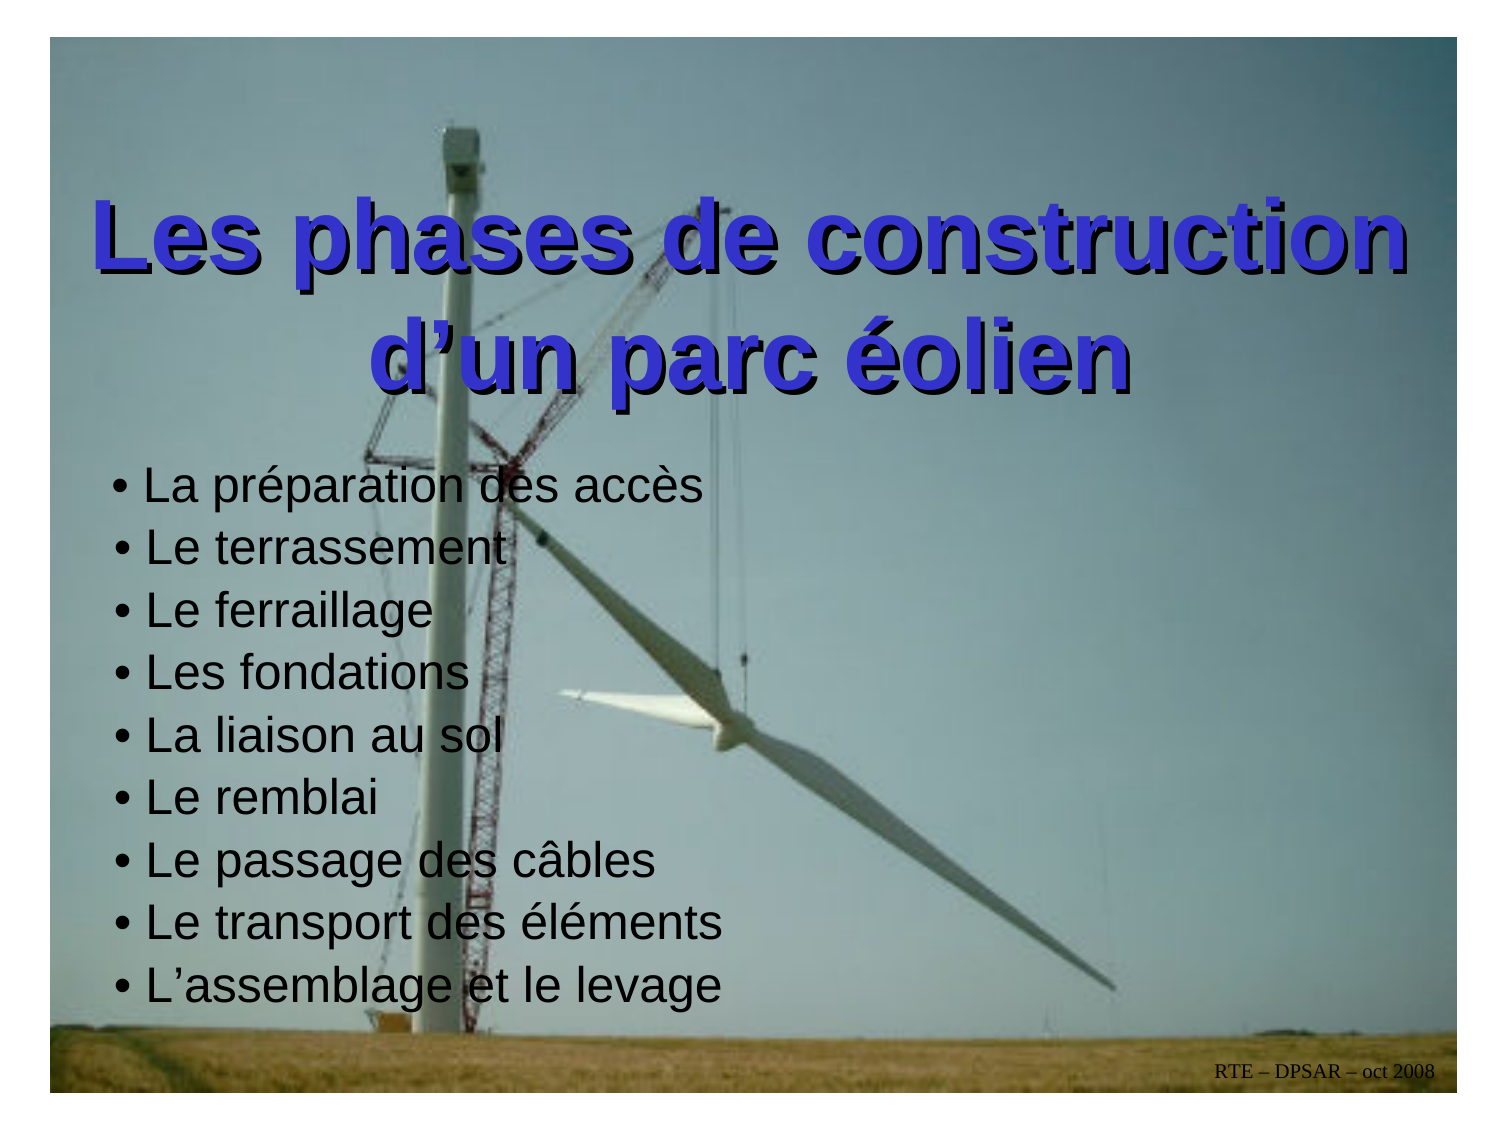

Les phases de construction d’un parc éolien
 • La préparation des accès
 • Le terrassement
 • Le ferraillage
 • Les fondations
 • La liaison au sol
 • Le remblai
 • Le passage des câbles
 • Le transport des éléments
 • L’assemblage et le levage
RTE – DPSAR – oct 2008